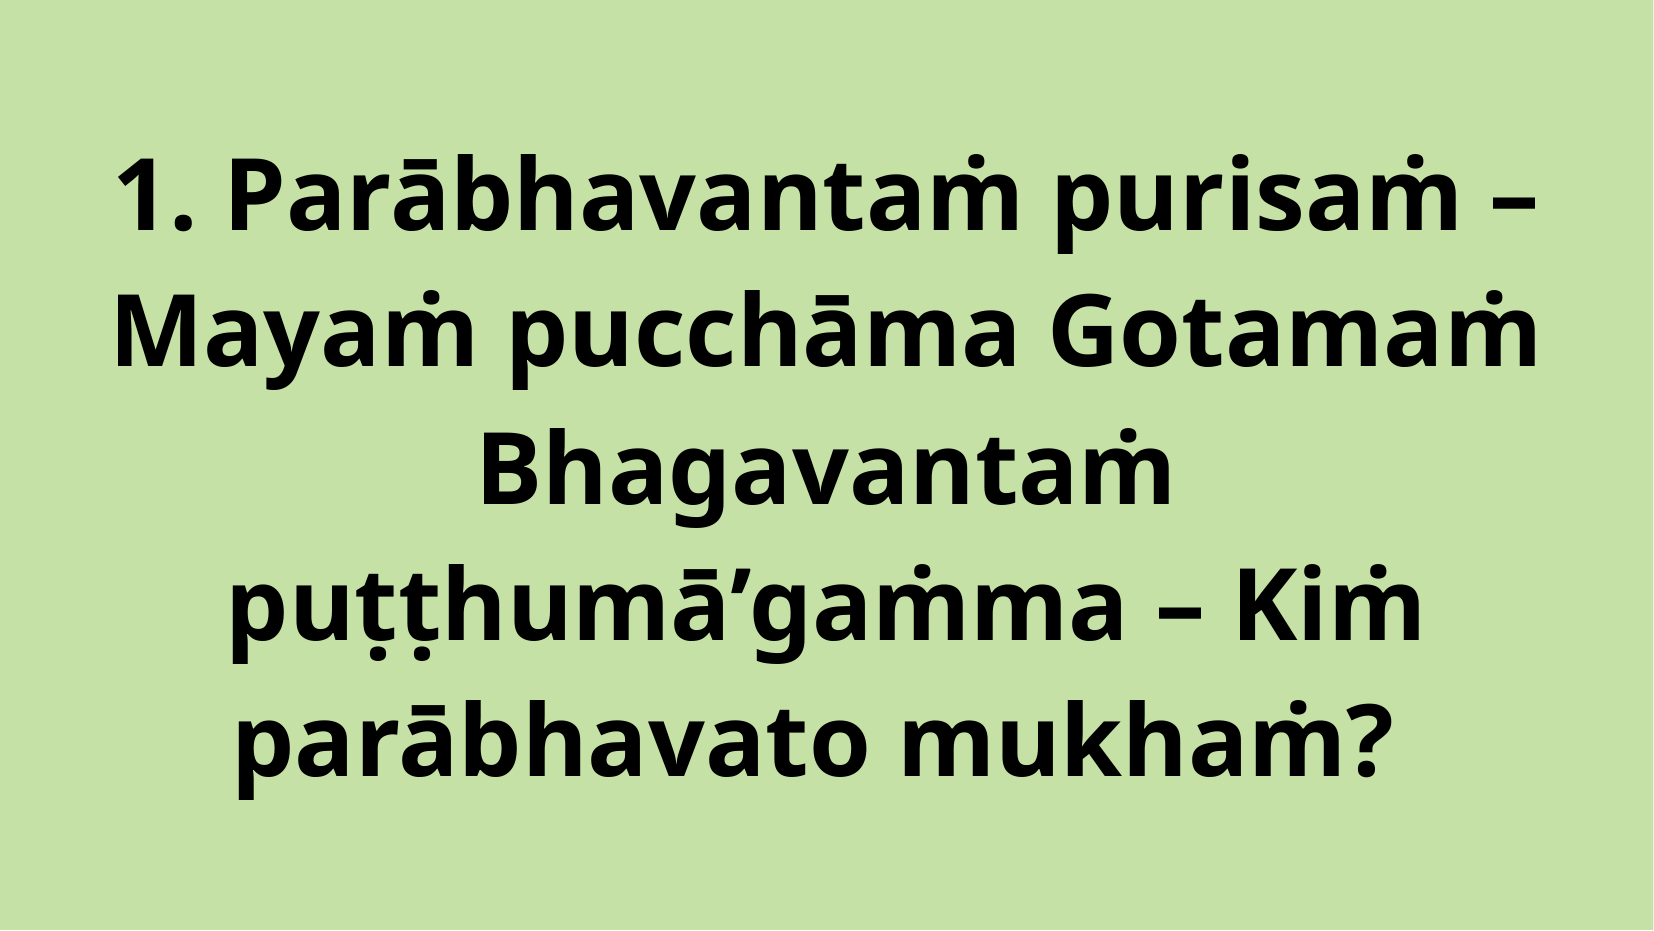

# 1. Parābhavantaṁ purisaṁ – Mayaṁ pucchāma Gotamaṁ
Bhagavantaṁ puṭṭhumā’gaṁma – Kiṁ parābhavato mukhaṁ?